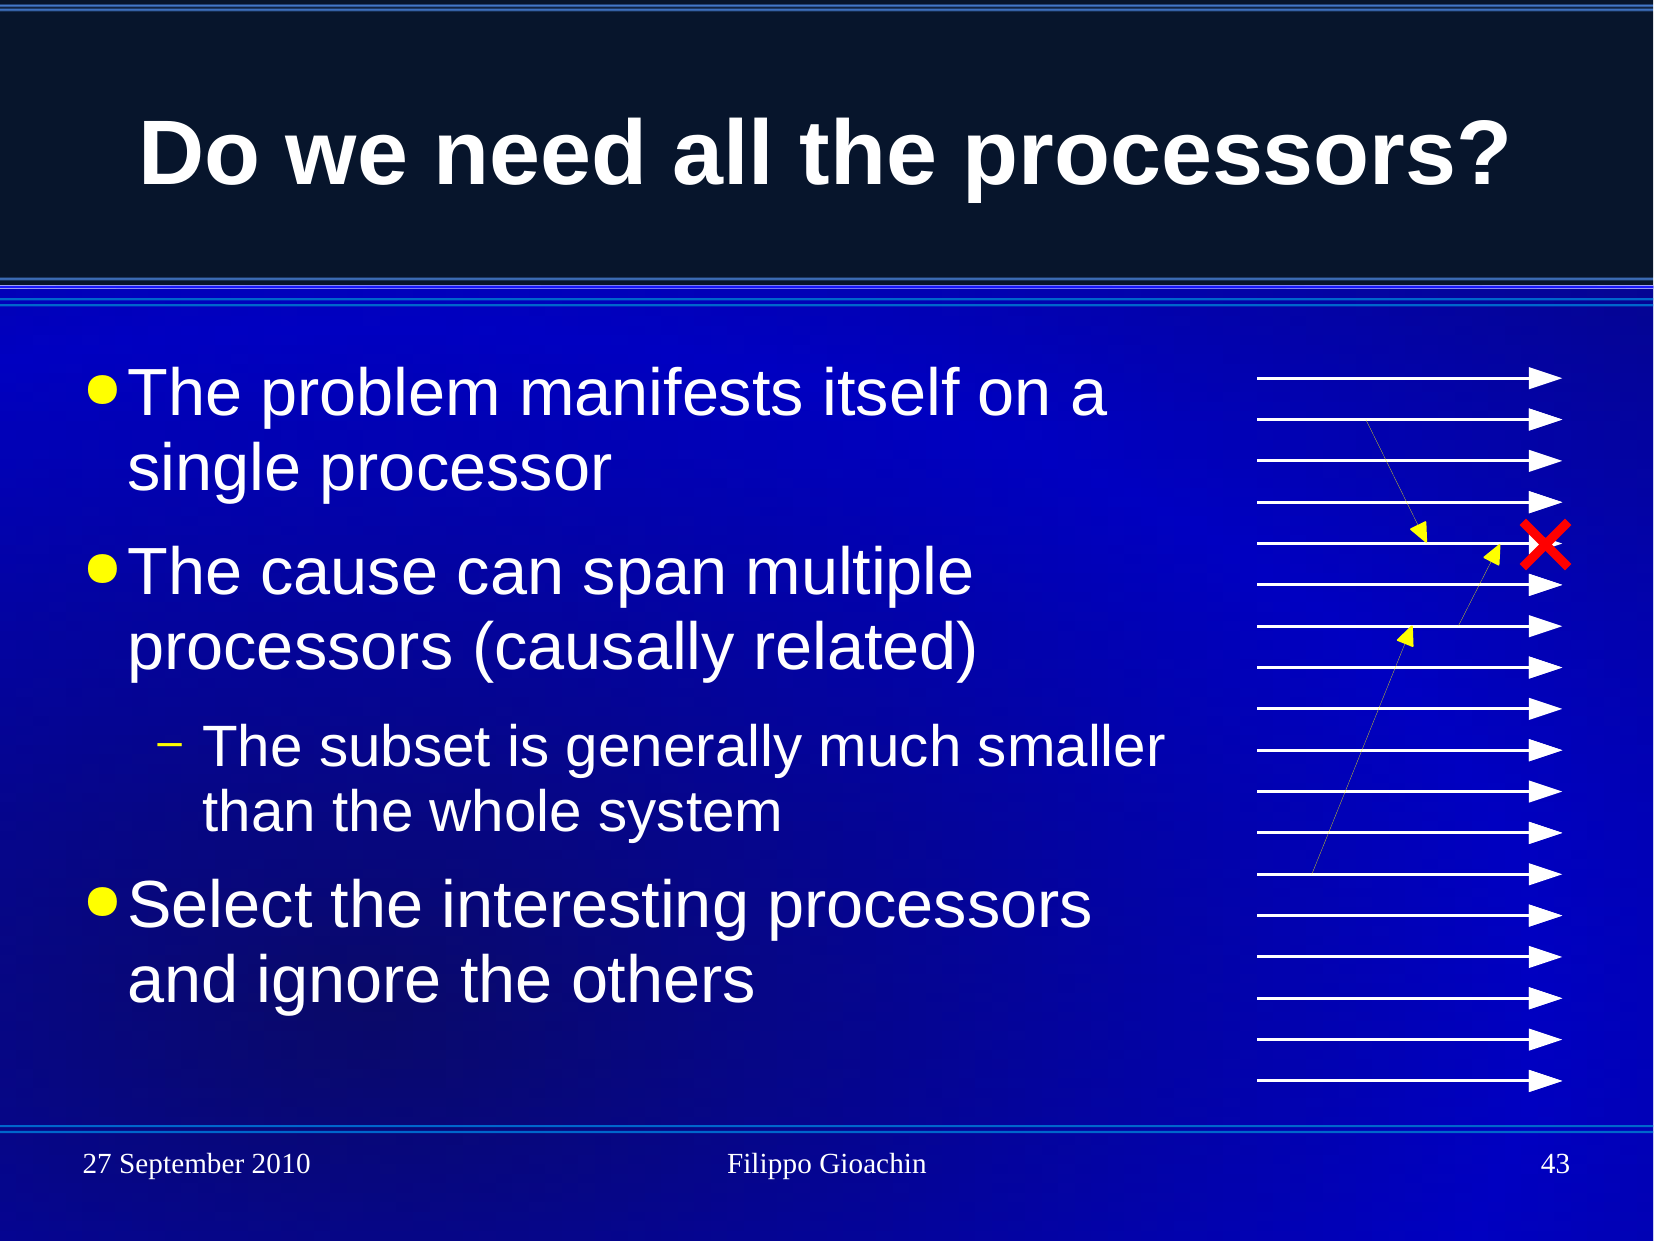

# Do we need all the processors?
The problem manifests itself on a single processor
The cause can span multiple processors (causally related)
The subset is generally much smaller than the whole system
Select the interesting processors and ignore the others
27 September 2010
Filippo Gioachin
43